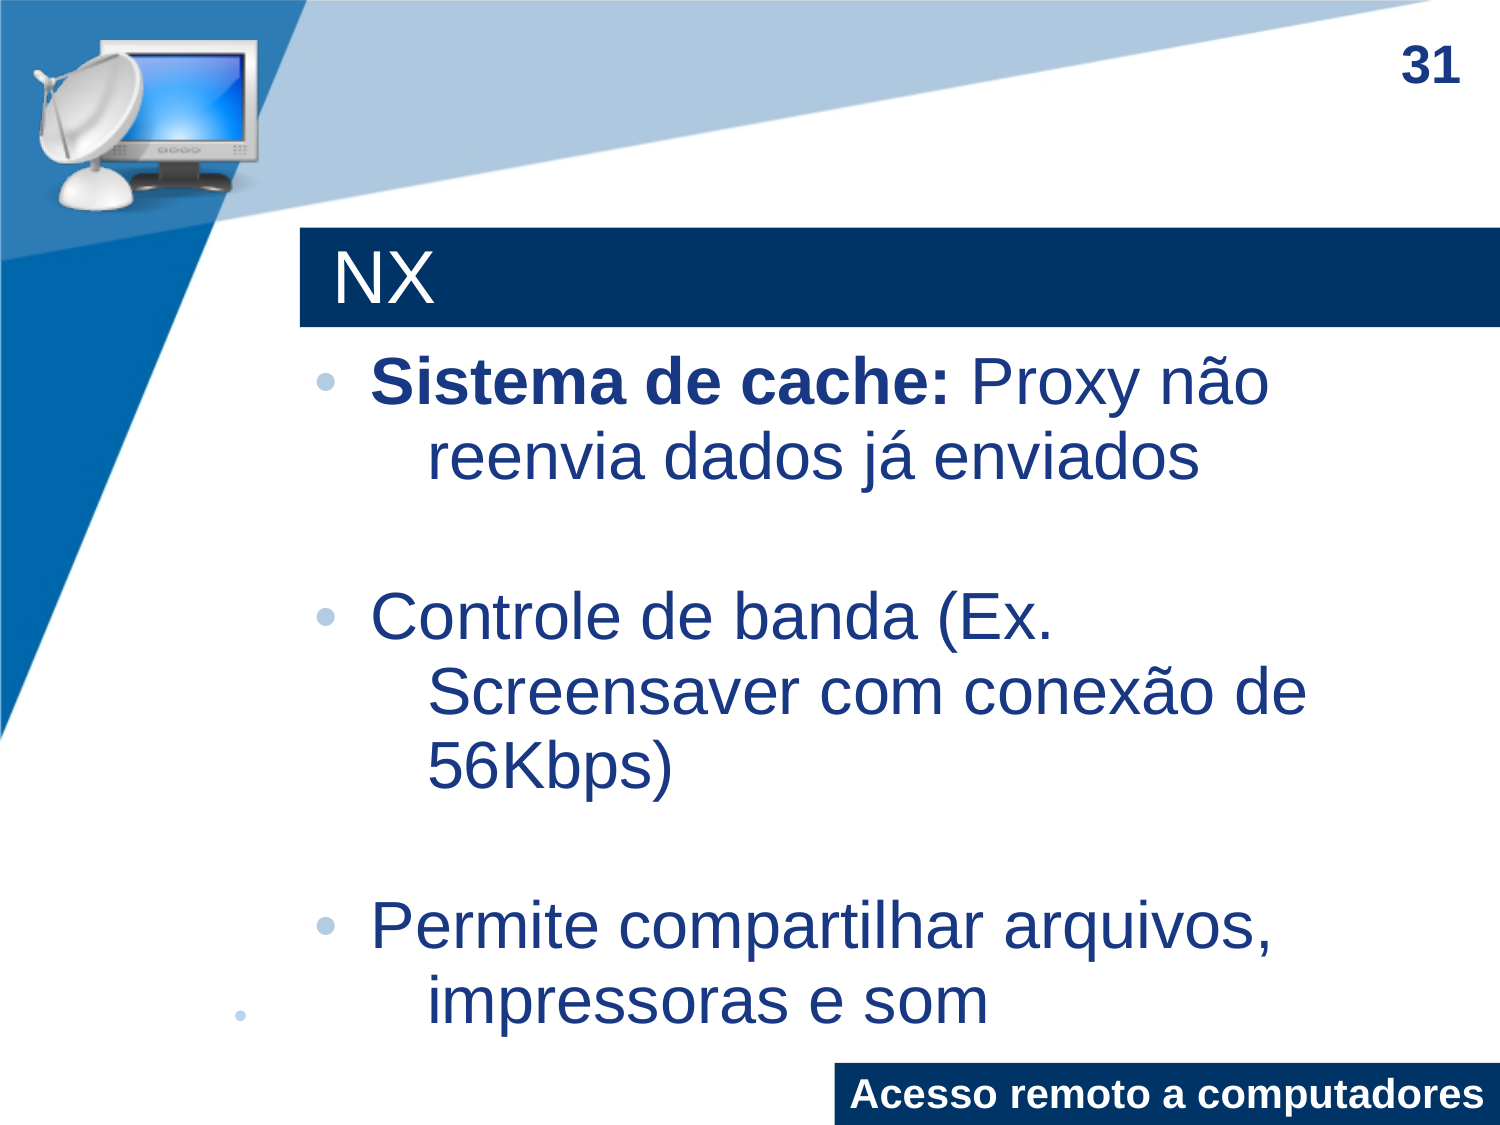

# NX
Sistema de cache: Proxy não reenvia dados já enviados
Controle de banda (Ex. Screensaver com conexão de 56Kbps)
Permite compartilhar arquivos, impressoras e som